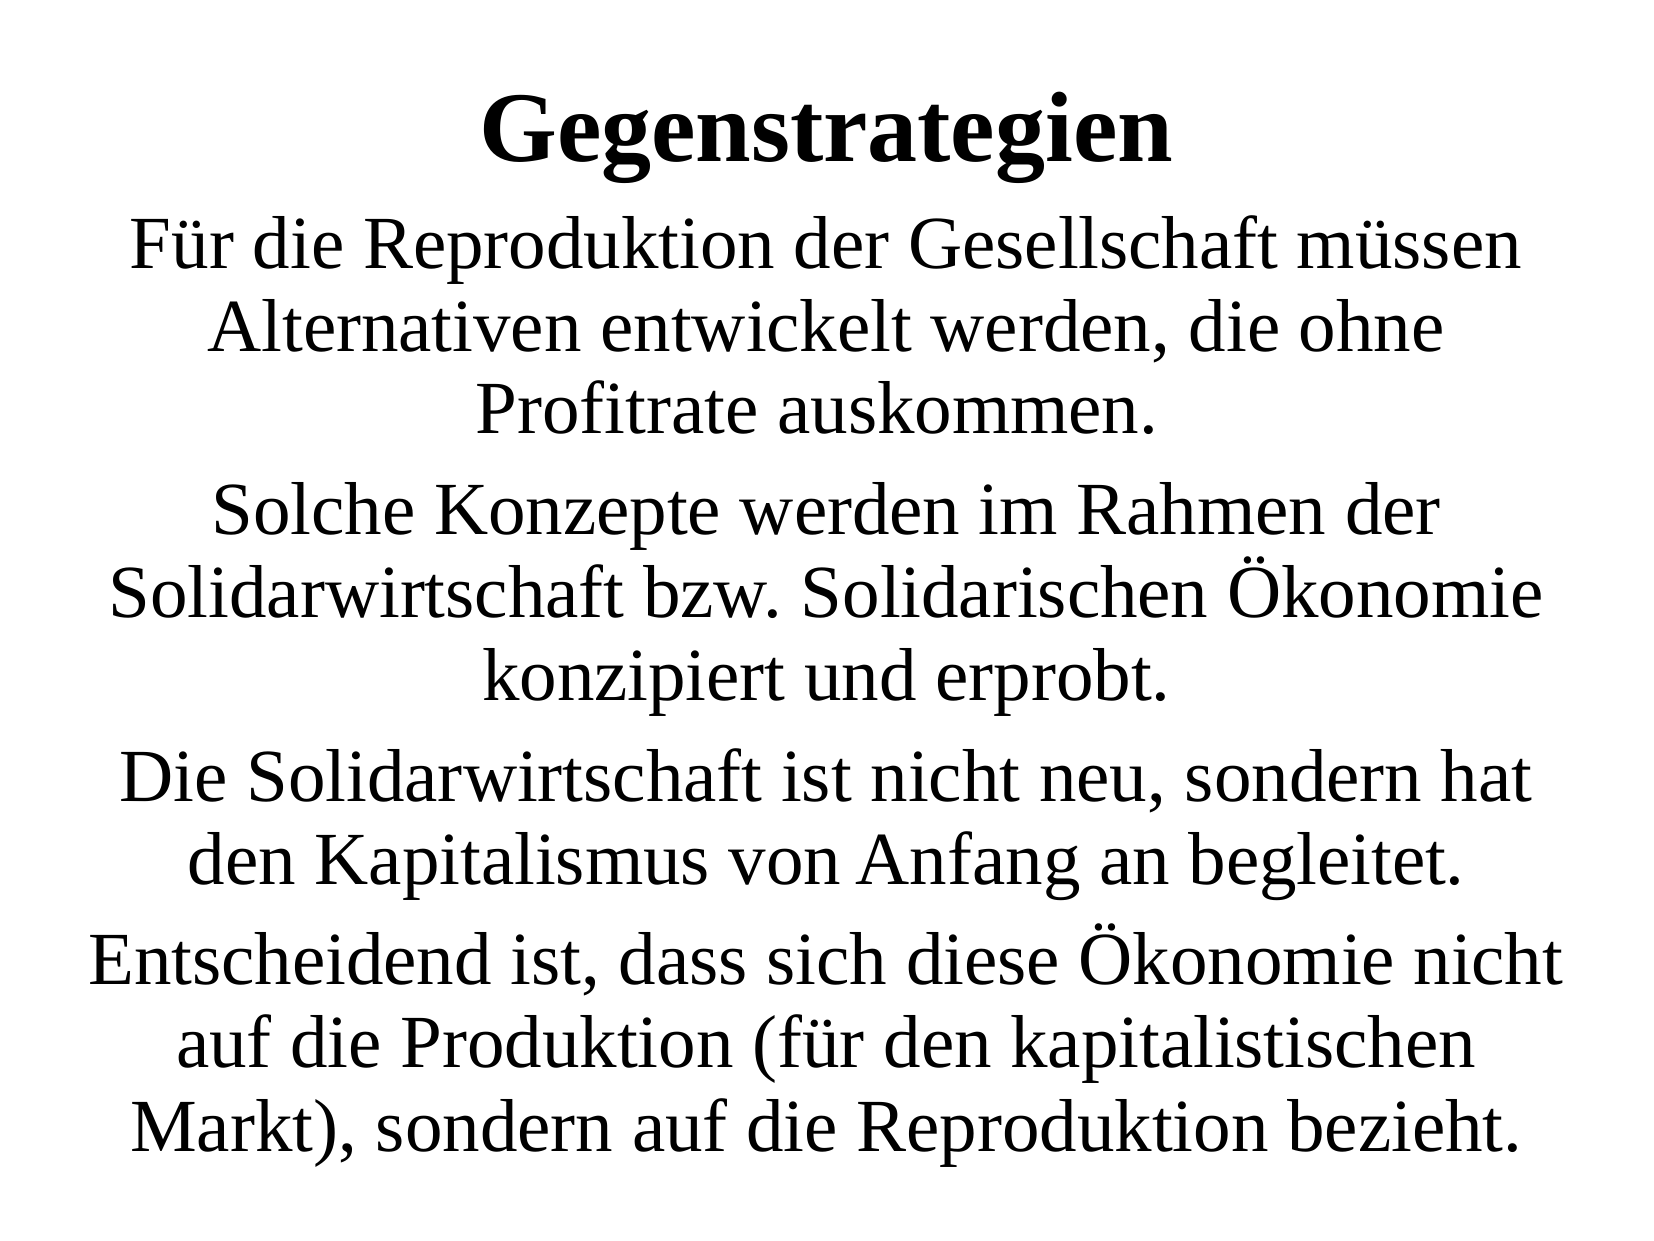

Gegenstrategien
Für die Reproduktion der Gesellschaft müssen Alternativen entwickelt werden, die ohne Profitrate auskommen.
Solche Konzepte werden im Rahmen der Solidarwirtschaft bzw. Solidarischen Ökonomie konzipiert und erprobt.
Die Solidarwirtschaft ist nicht neu, sondern hat den Kapitalismus von Anfang an begleitet.
Entscheidend ist, dass sich diese Ökonomie nicht auf die Produktion (für den kapitalistischen Markt), sondern auf die Reproduktion bezieht.